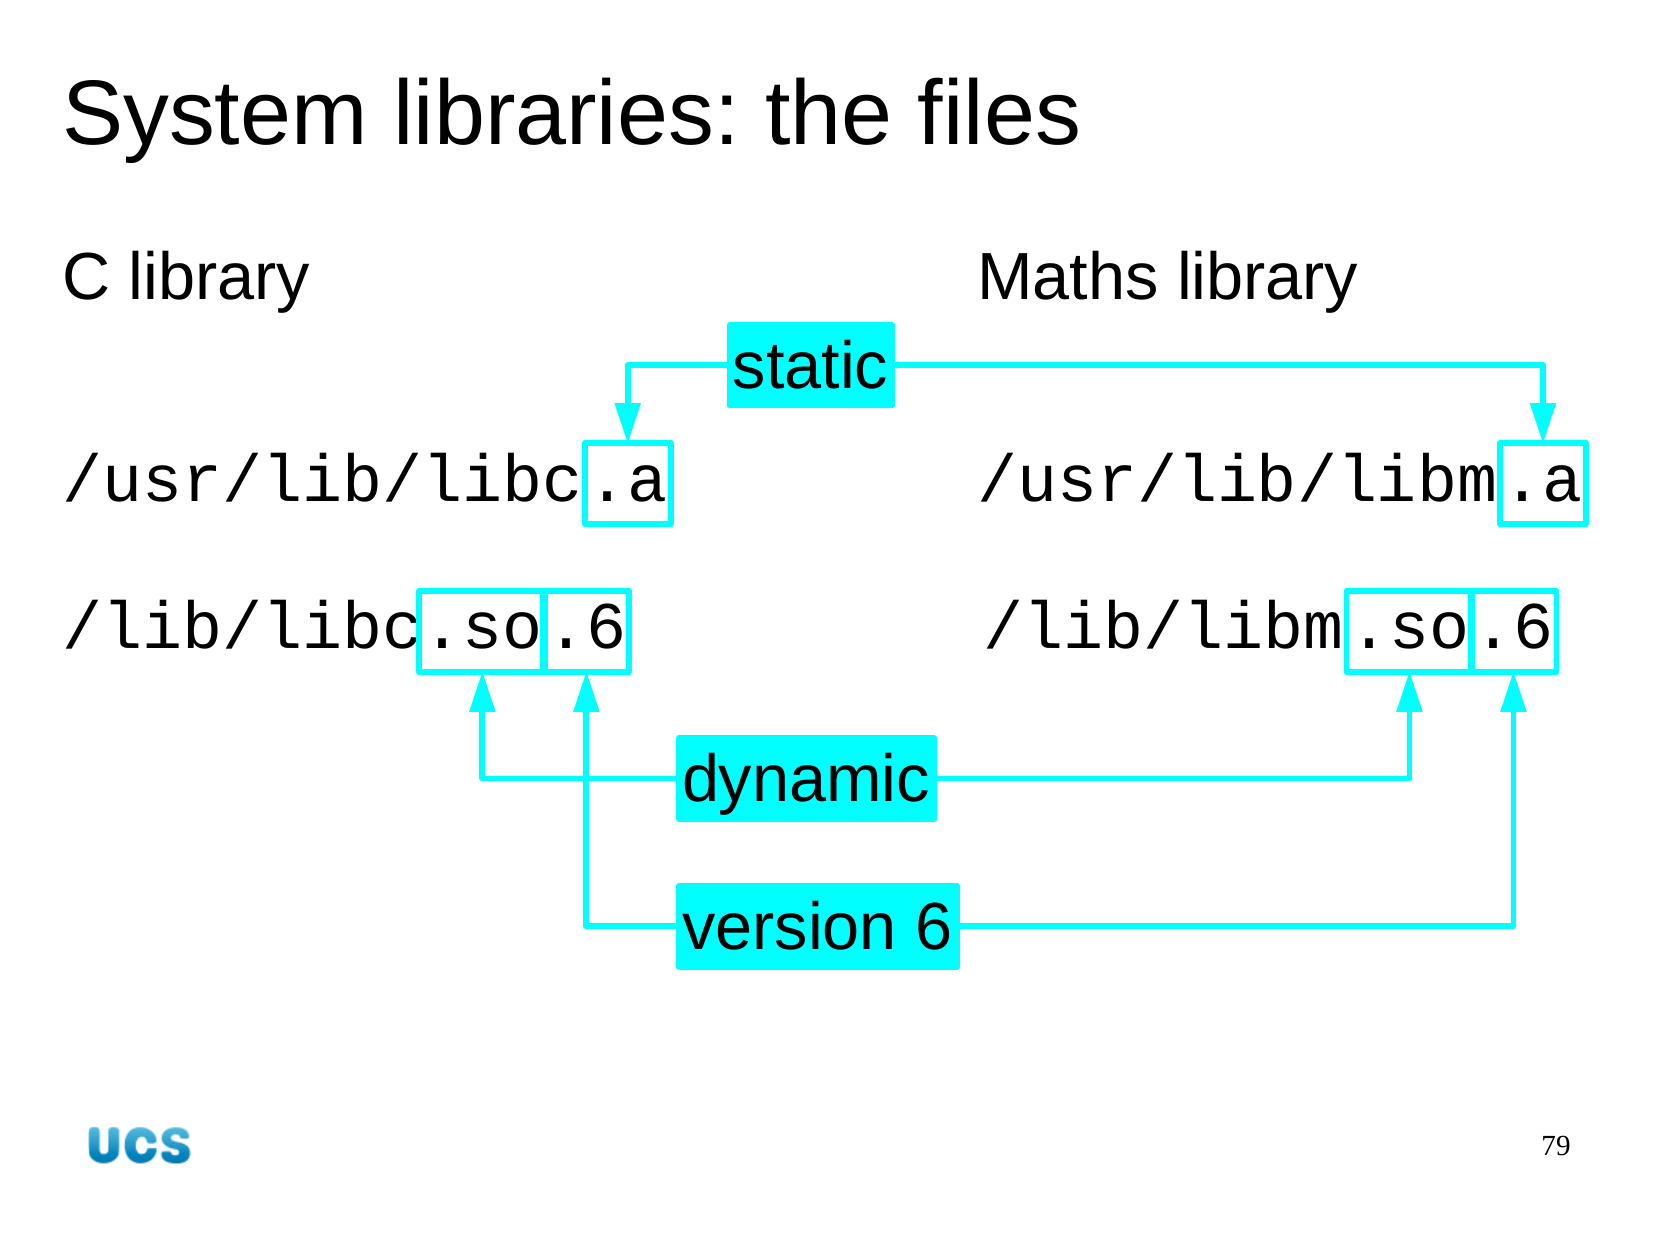

System libraries: the files
C library
Maths library
static
/usr/lib/libc
.a
/usr/lib/libm
.a
/lib/libc
.so
.6
/lib/libm
.so
.6
dynamic
version 6
79